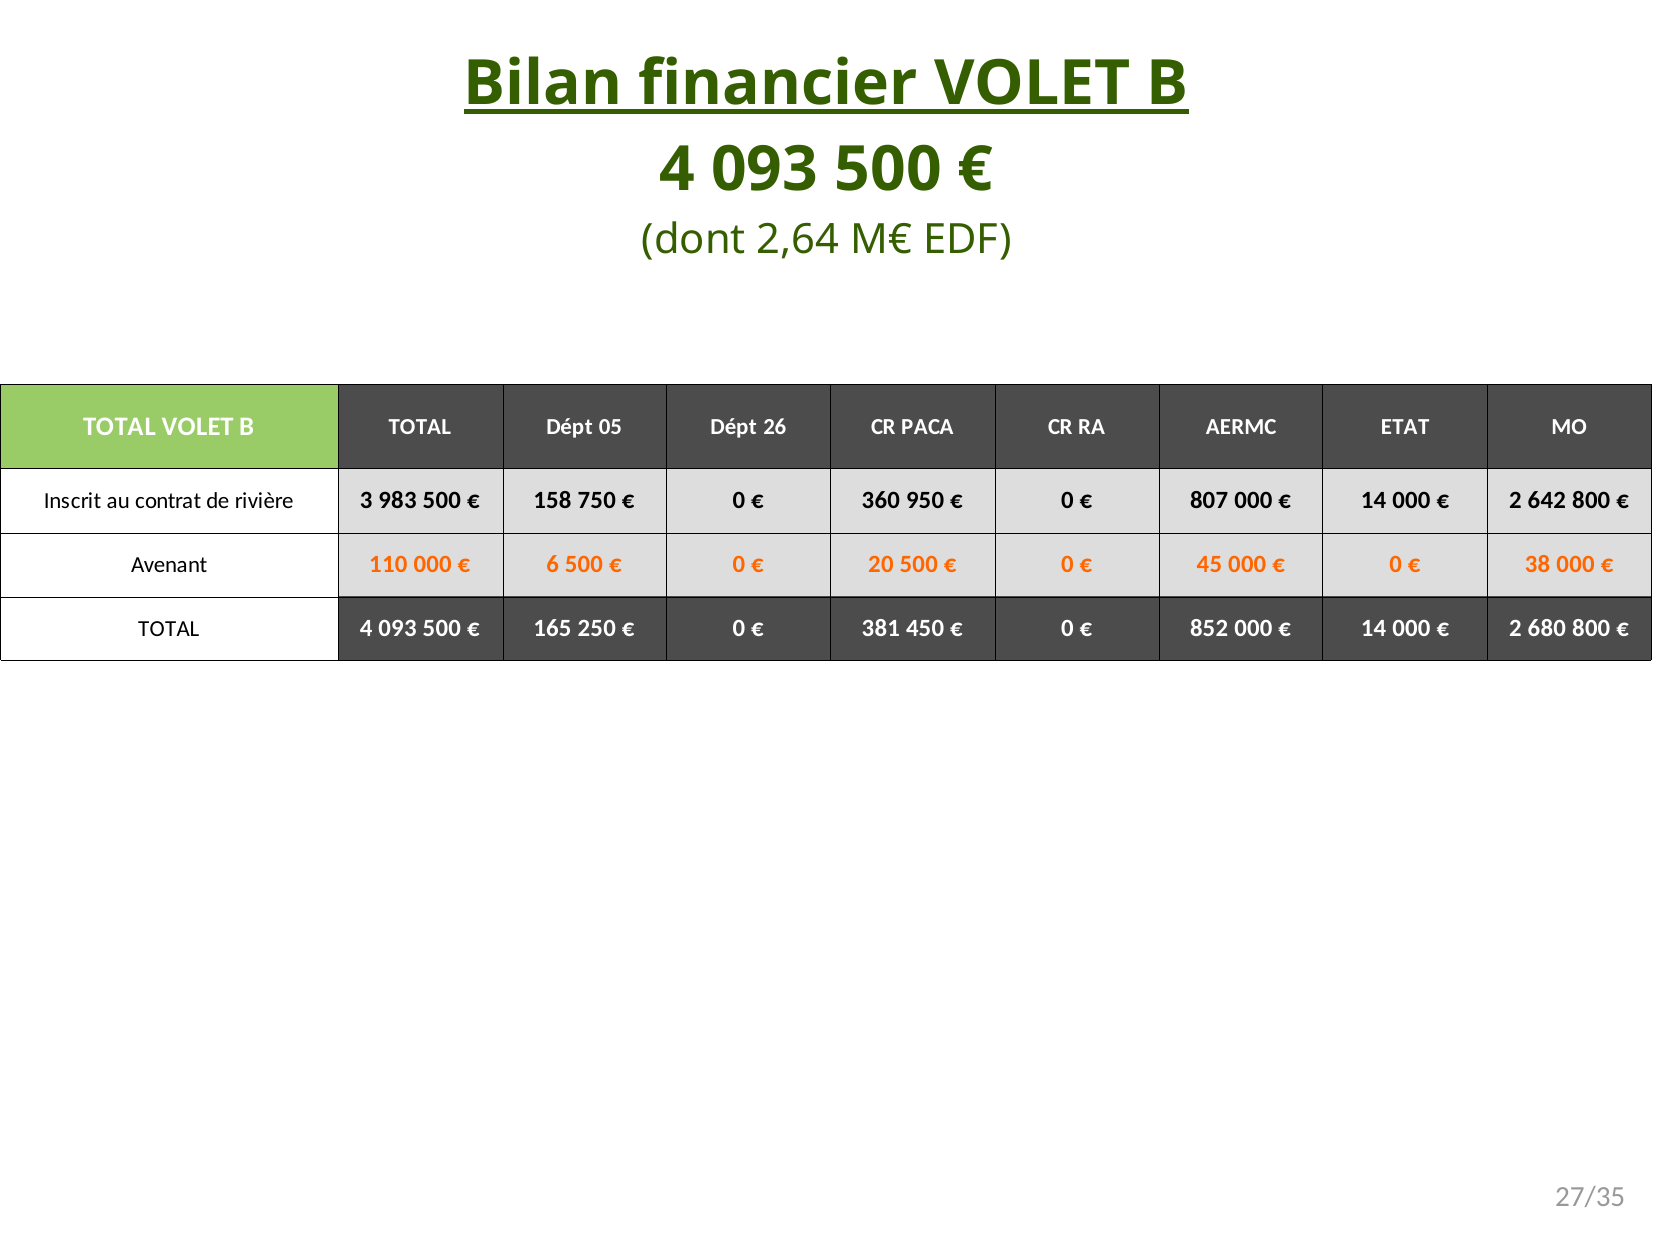

Bilan financier VOLET B
 4 093 500 €
(dont 2,64 M€ EDF)
27